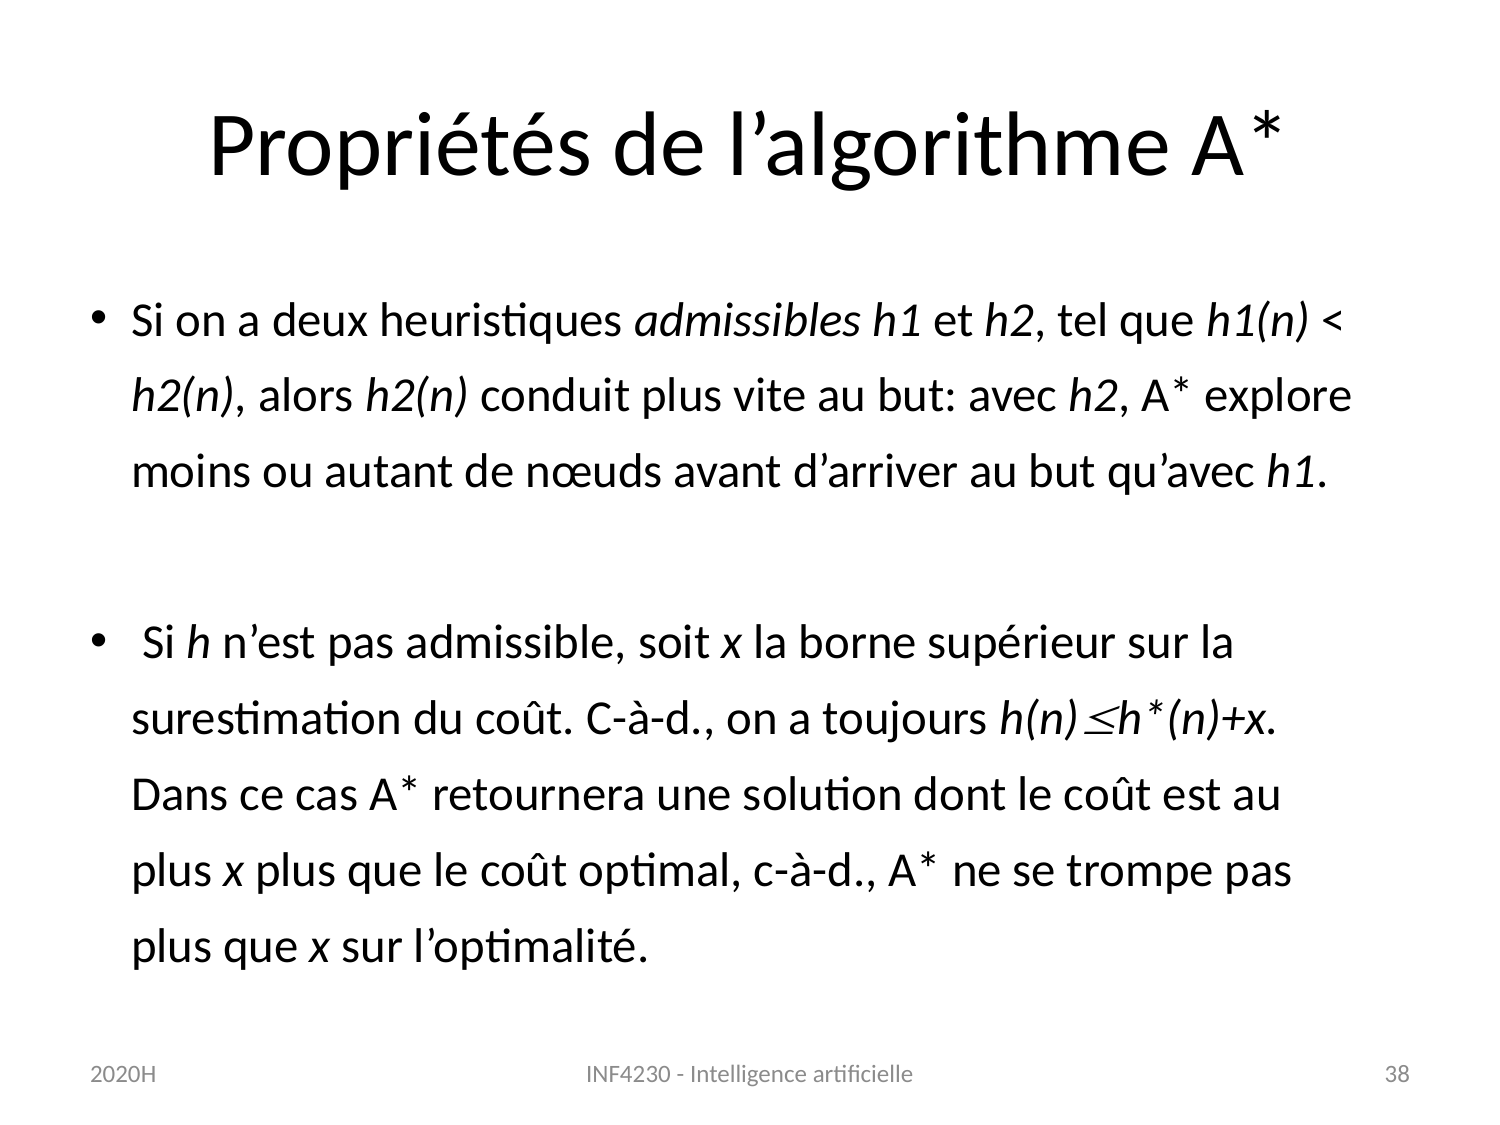

# Propriétés de l’algorithme A*
Si on a deux heuristiques admissibles h1 et h2, tel que h1(n) < h2(n), alors h2(n) conduit plus vite au but: avec h2, A* explore moins ou autant de nœuds avant d’arriver au but qu’avec h1.
 Si h n’est pas admissible, soit x la borne supérieur sur la surestimation du coût. C-à-d., on a toujours h(n)h*(n)+x. Dans ce cas A* retournera une solution dont le coût est au plus x plus que le coût optimal, c-à-d., A* ne se trompe pas plus que x sur l’optimalité.
2020H
INF4230 - Intelligence artificielle